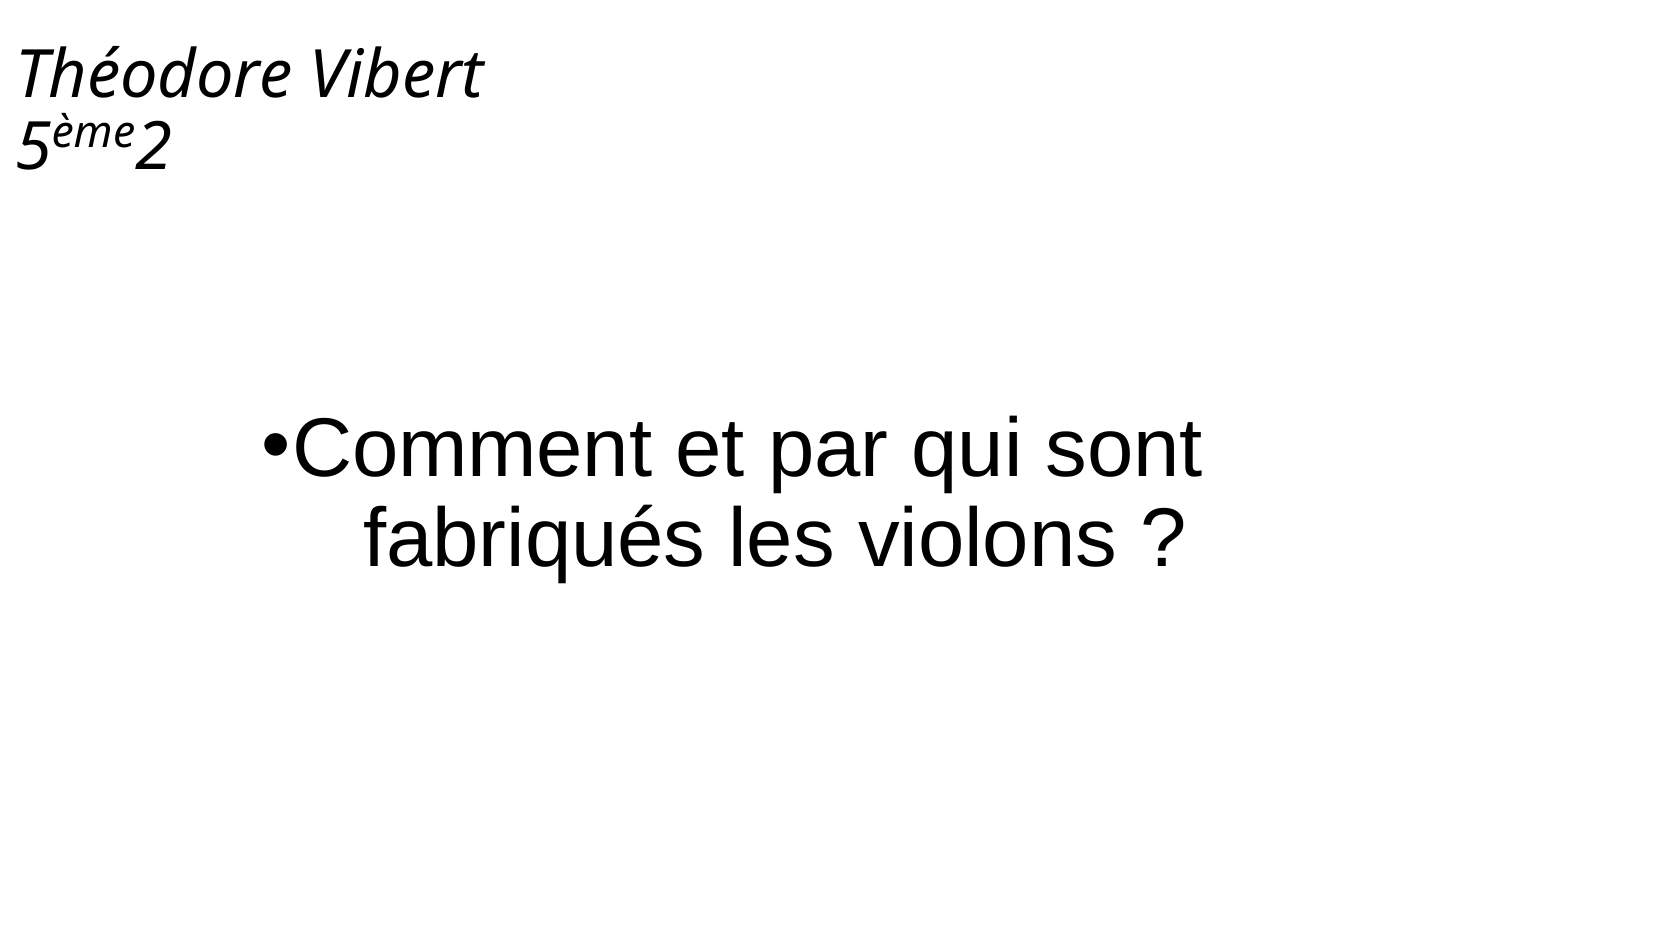

# Théodore Vibert 5ème2
Comment et par qui sont
fabriqués les violons ?